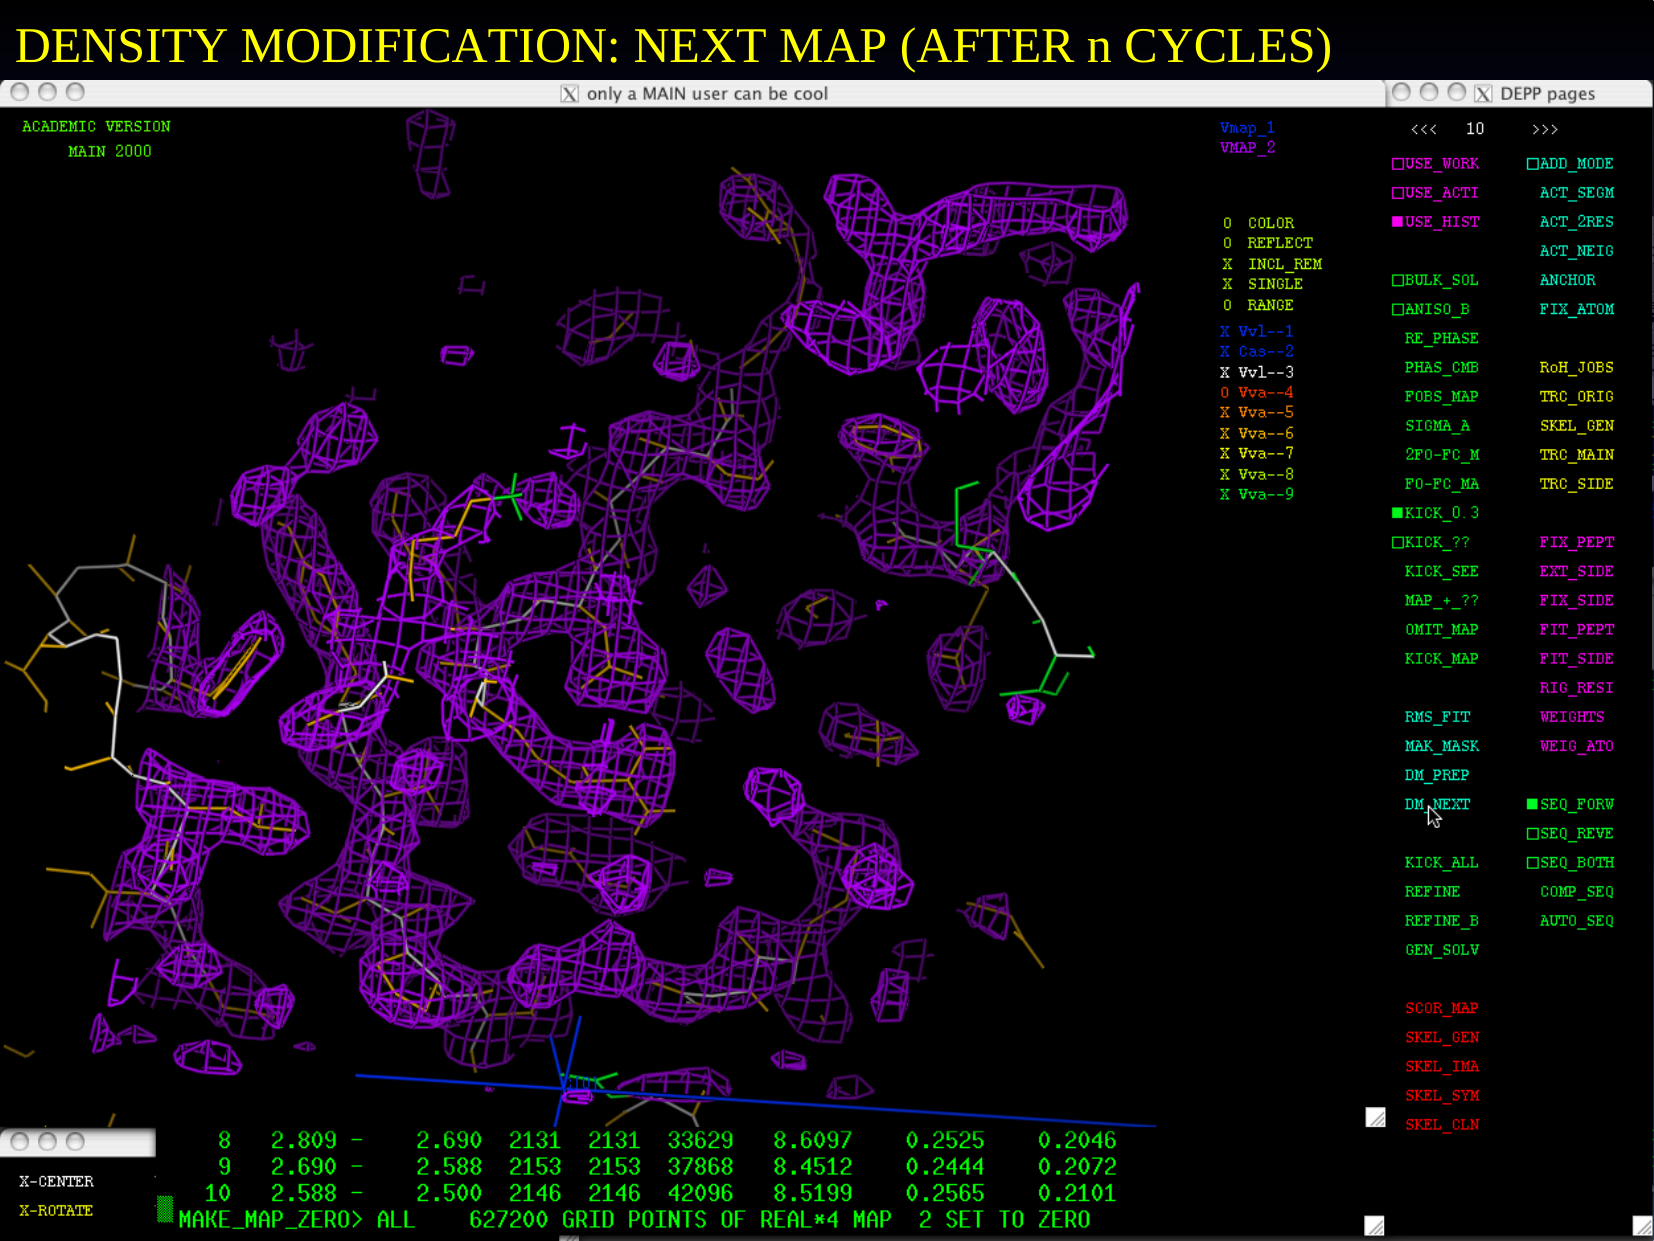

DENSITY MODIFICATION: NEXT MAP (AFTER n CYCLES)